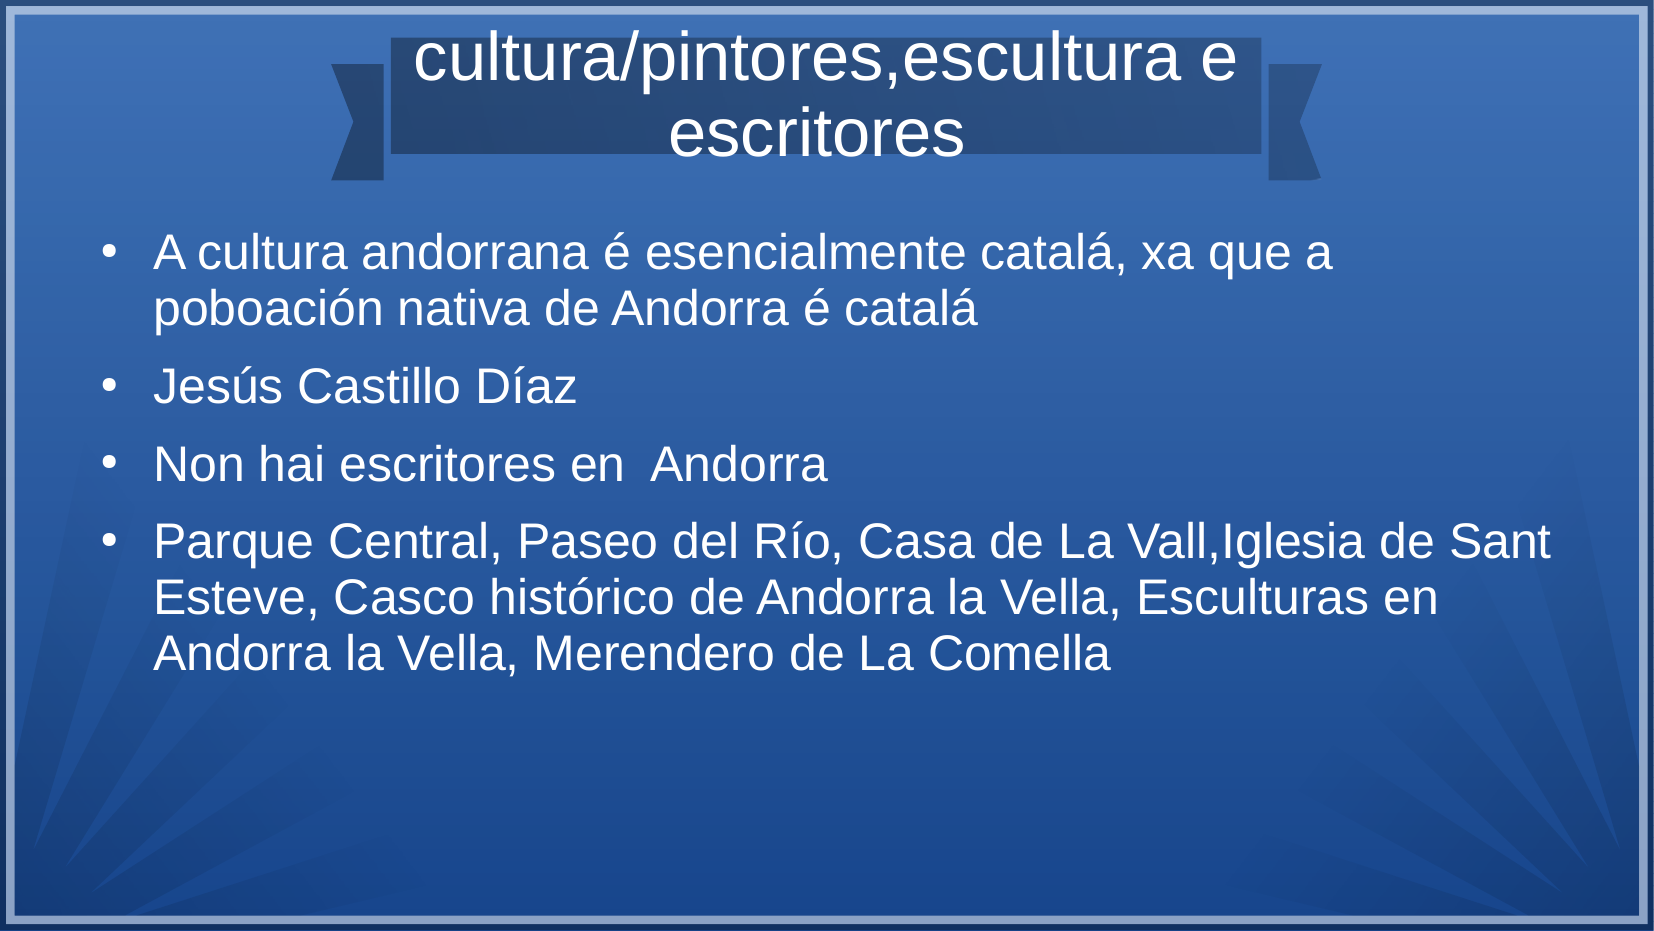

# cultura/pintores,escultura e escritores
A cultura andorrana é esencialmente catalá, xa que a poboación nativa de Andorra é catalá
Jesús Castillo Díaz
Non hai escritores en Andorra
Parque Central, Paseo del Río, Casa de La Vall,Iglesia de Sant Esteve, Casco histórico de Andorra la Vella, Esculturas en Andorra la Vella, Merendero de La Comella